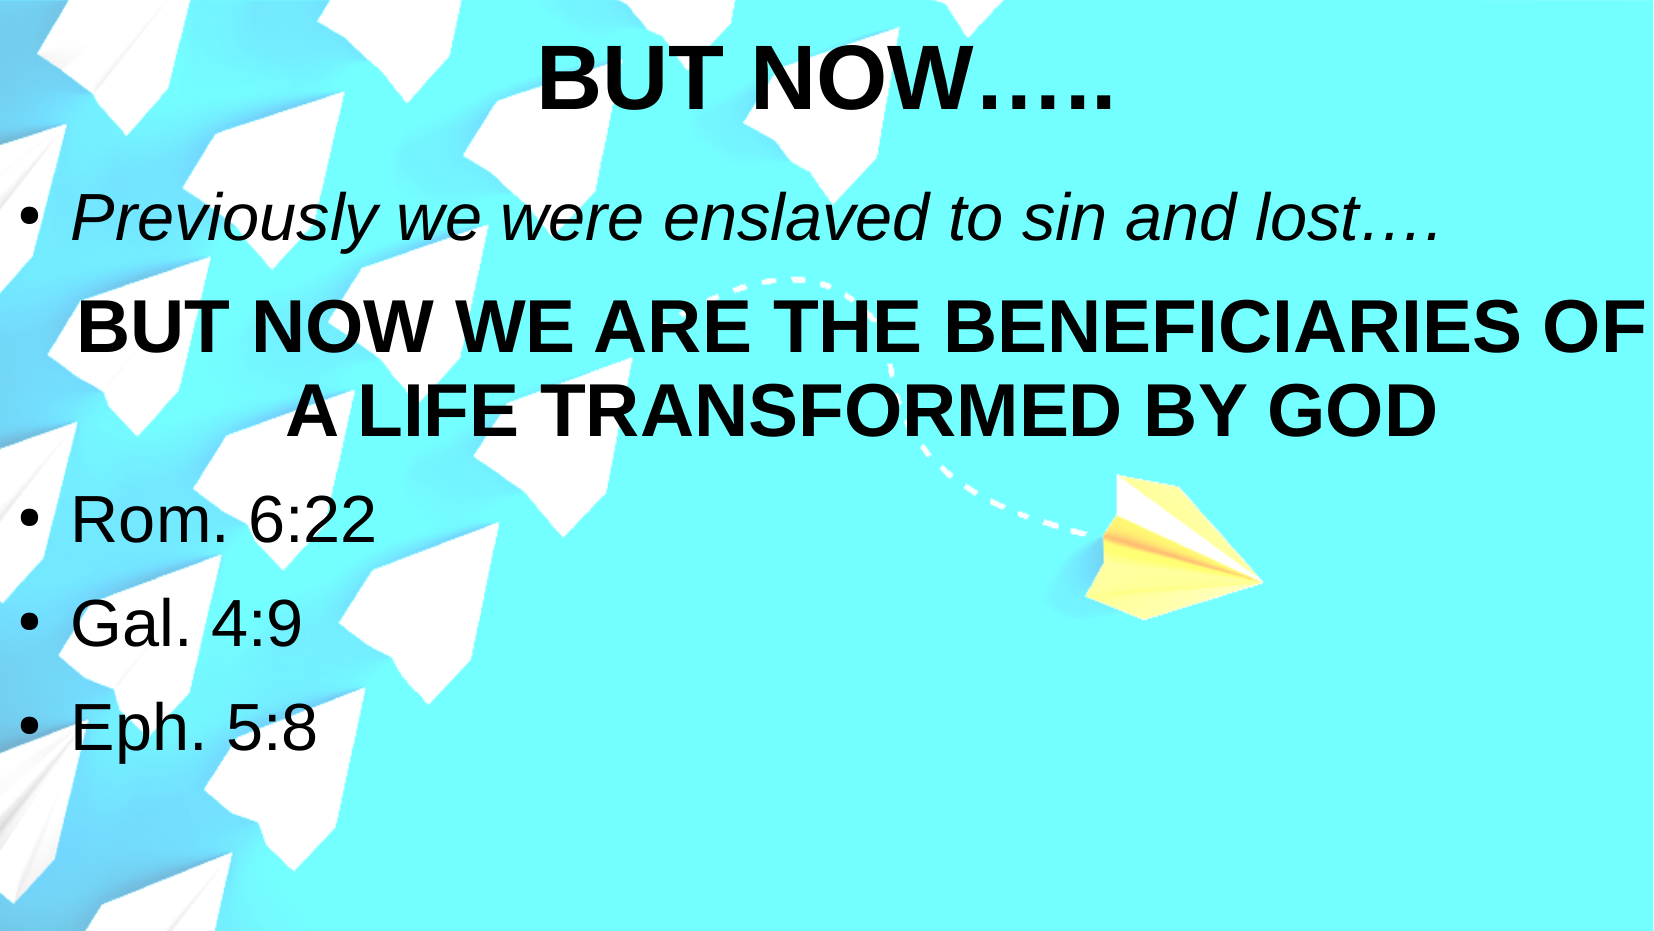

# BUT NOW…..
Previously we were enslaved to sin and lost….
BUT NOW WE ARE THE BENEFICIARIES OF A LIFE TRANSFORMED BY GOD
Rom. 6:22
Gal. 4:9
Eph. 5:8